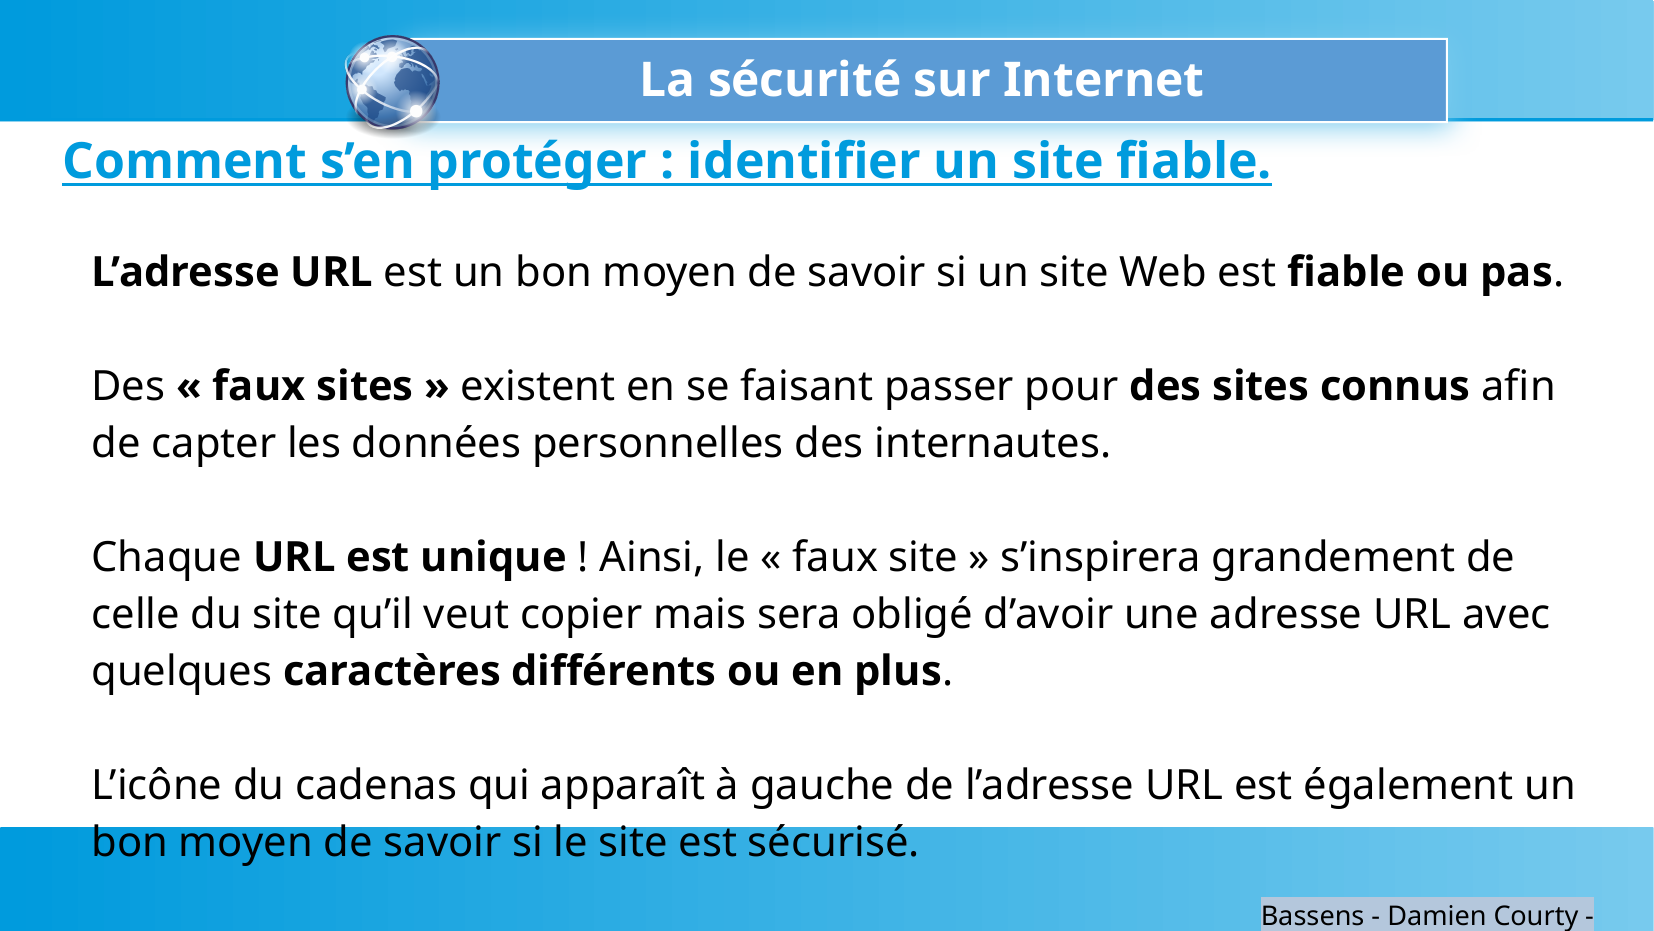

La sécurité sur Internet
Comment s’en protéger : identifier un site fiable.
L’adresse URL est un bon moyen de savoir si un site Web est fiable ou pas.
Des « faux sites » existent en se faisant passer pour des sites connus afin de capter les données personnelles des internautes.
Chaque URL est unique ! Ainsi, le « faux site » s’inspirera grandement de celle du site qu’il veut copier mais sera obligé d’avoir une adresse URL avec quelques caractères différents ou en plus.
L’icône du cadenas qui apparaît à gauche de l’adresse URL est également un bon moyen de savoir si le site est sécurisé.
Bassens - Damien Courty - 2024